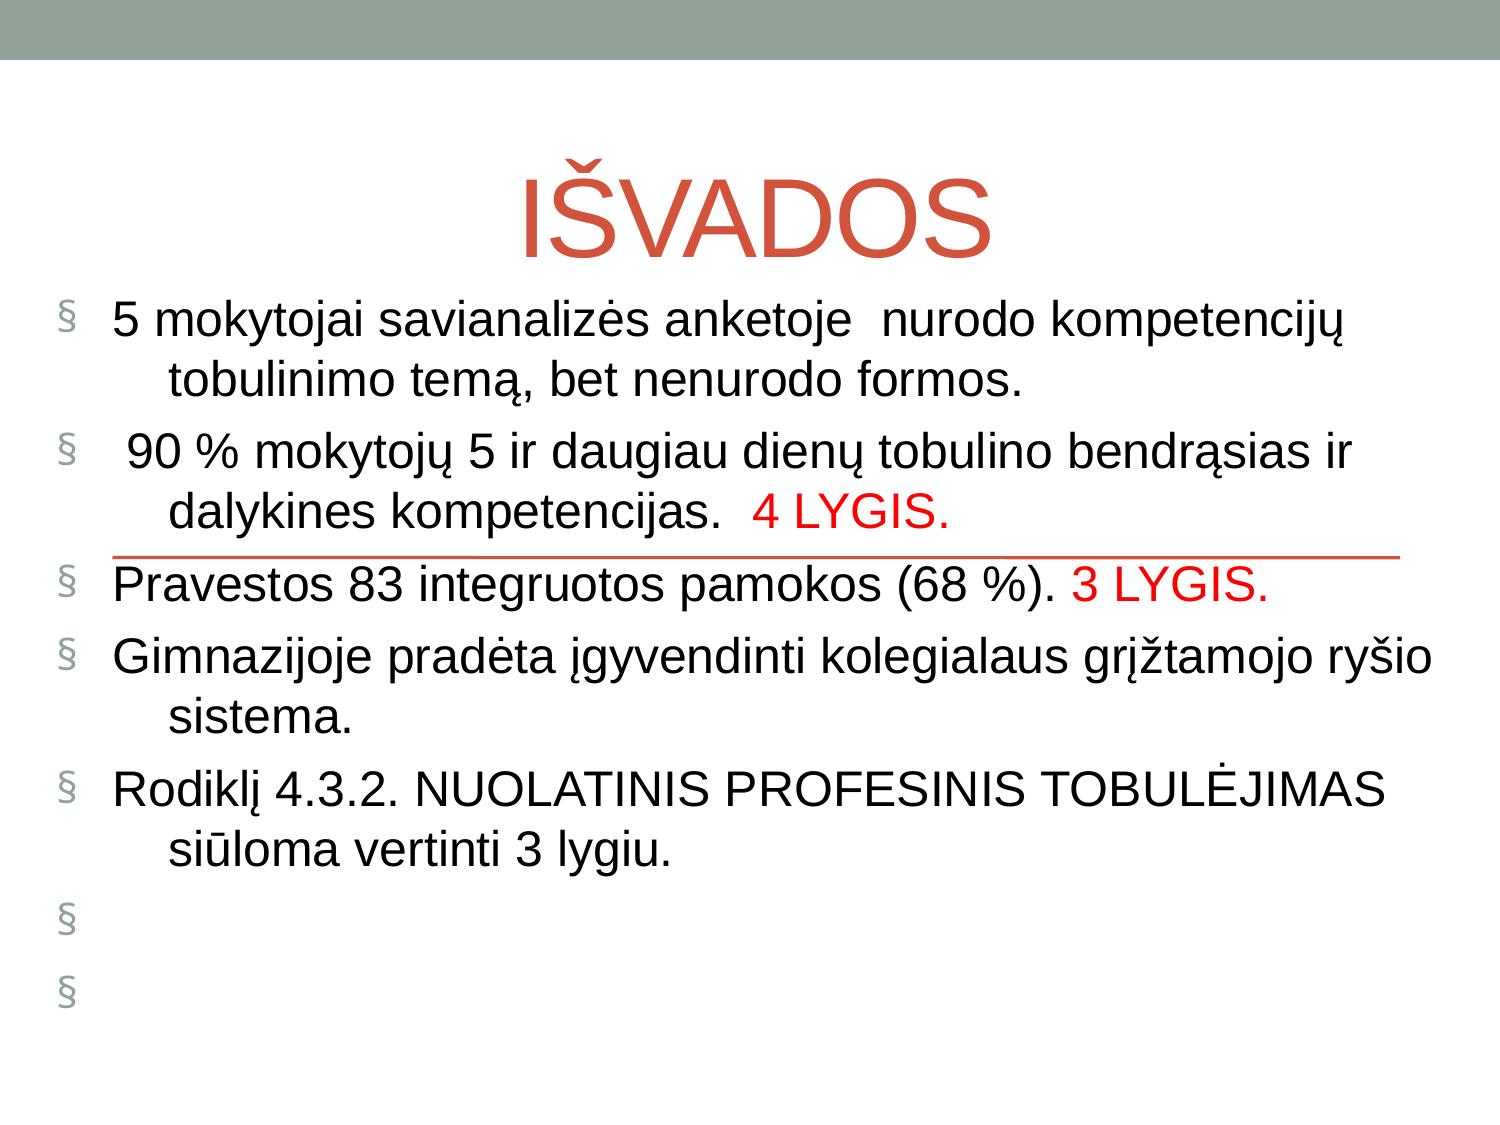

# IŠVADOS
5 mokytojai savianalizės anketoje nurodo kompetencijų tobulinimo temą, bet nenurodo formos.
 90 % mokytojų 5 ir daugiau dienų tobulino bendrąsias ir dalykines kompetencijas. 4 LYGIS.
Pravestos 83 integruotos pamokos (68 %). 3 LYGIS.
Gimnazijoje pradėta įgyvendinti kolegialaus grįžtamojo ryšio sistema.
Rodiklį 4.3.2. NUOLATINIS PROFESINIS TOBULĖJIMAS siūloma vertinti 3 lygiu.